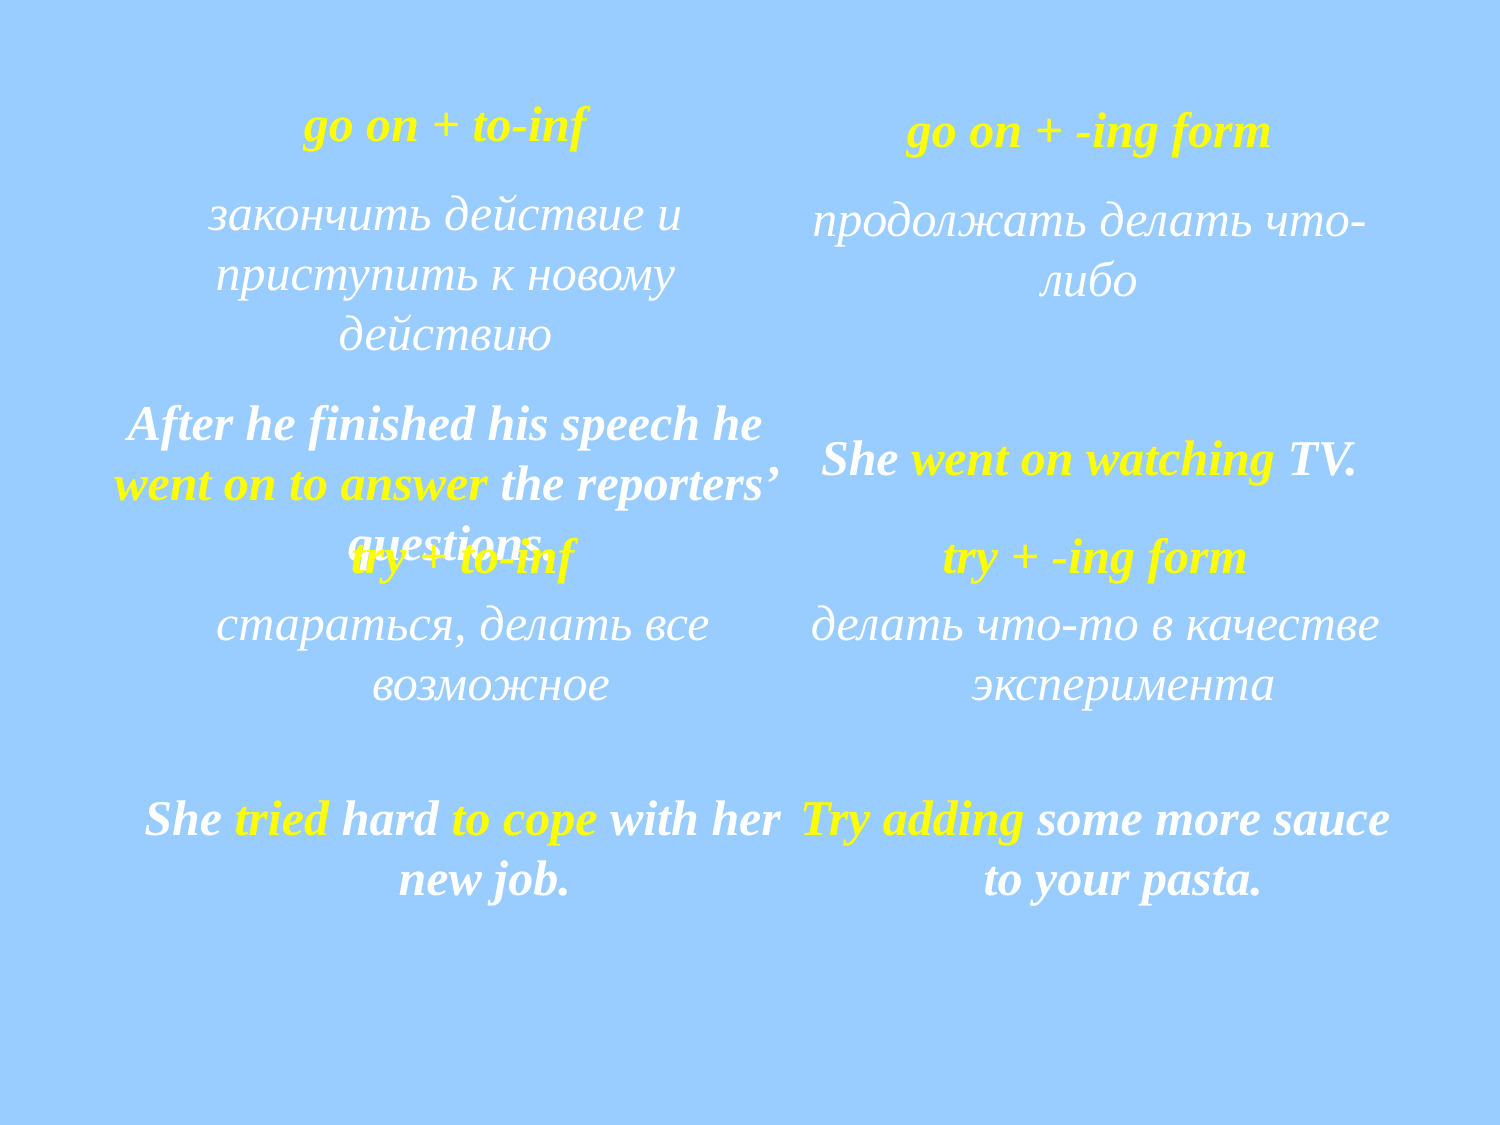

# go on + to-inf
закончить действие и приступить к новому действию
After he finished his speech he went on to answer the reporters’ questions.
go on + -ing form
продолжать делать что-либо
She went on watching TV.
try + to-inf
стараться, делать все возможное
She tried hard to cope with her new job.
try + -ing form
делать что-то в качестве эксперимента
Try adding some more sauce to your pasta.